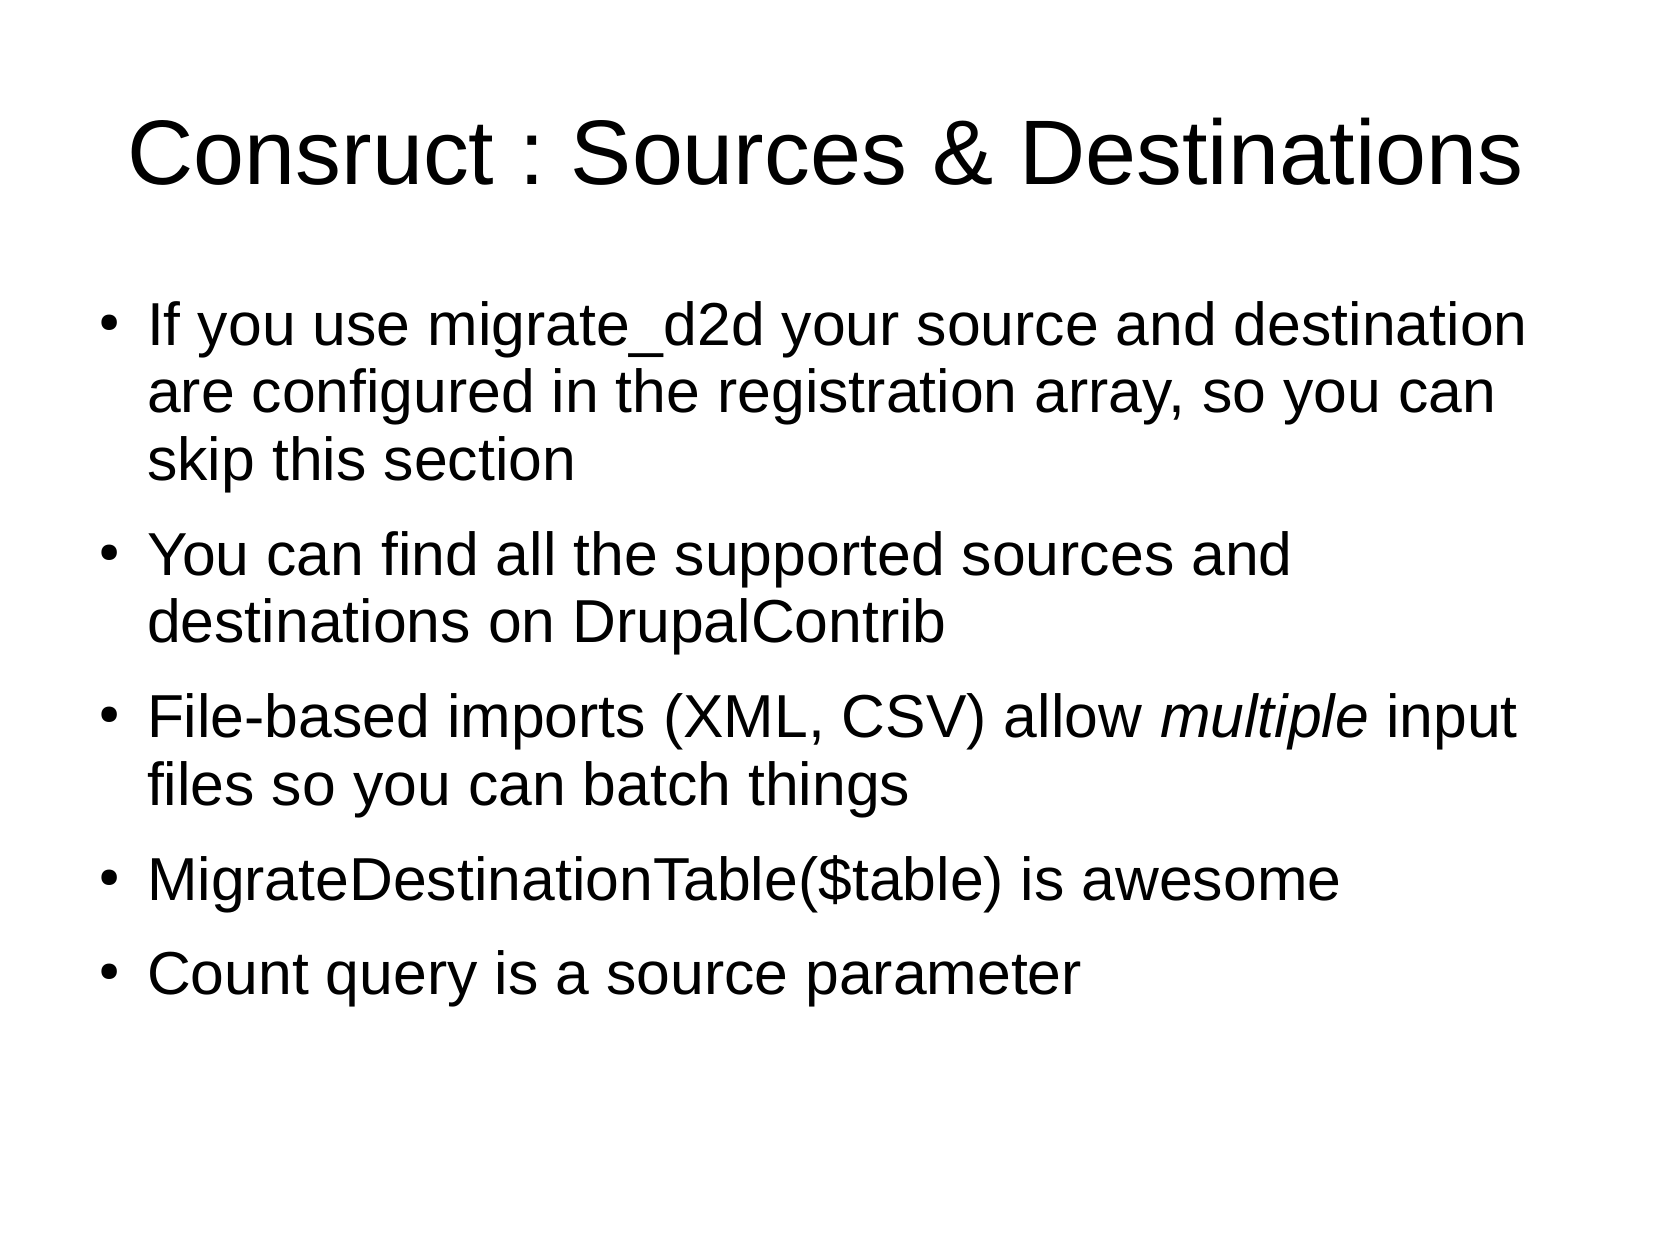

# Consruct : Sources & Destinations
If you use migrate_d2d your source and destination are configured in the registration array, so you can skip this section
You can find all the supported sources and destinations on DrupalContrib
File-based imports (XML, CSV) allow multiple input files so you can batch things
MigrateDestinationTable($table) is awesome
Count query is a source parameter